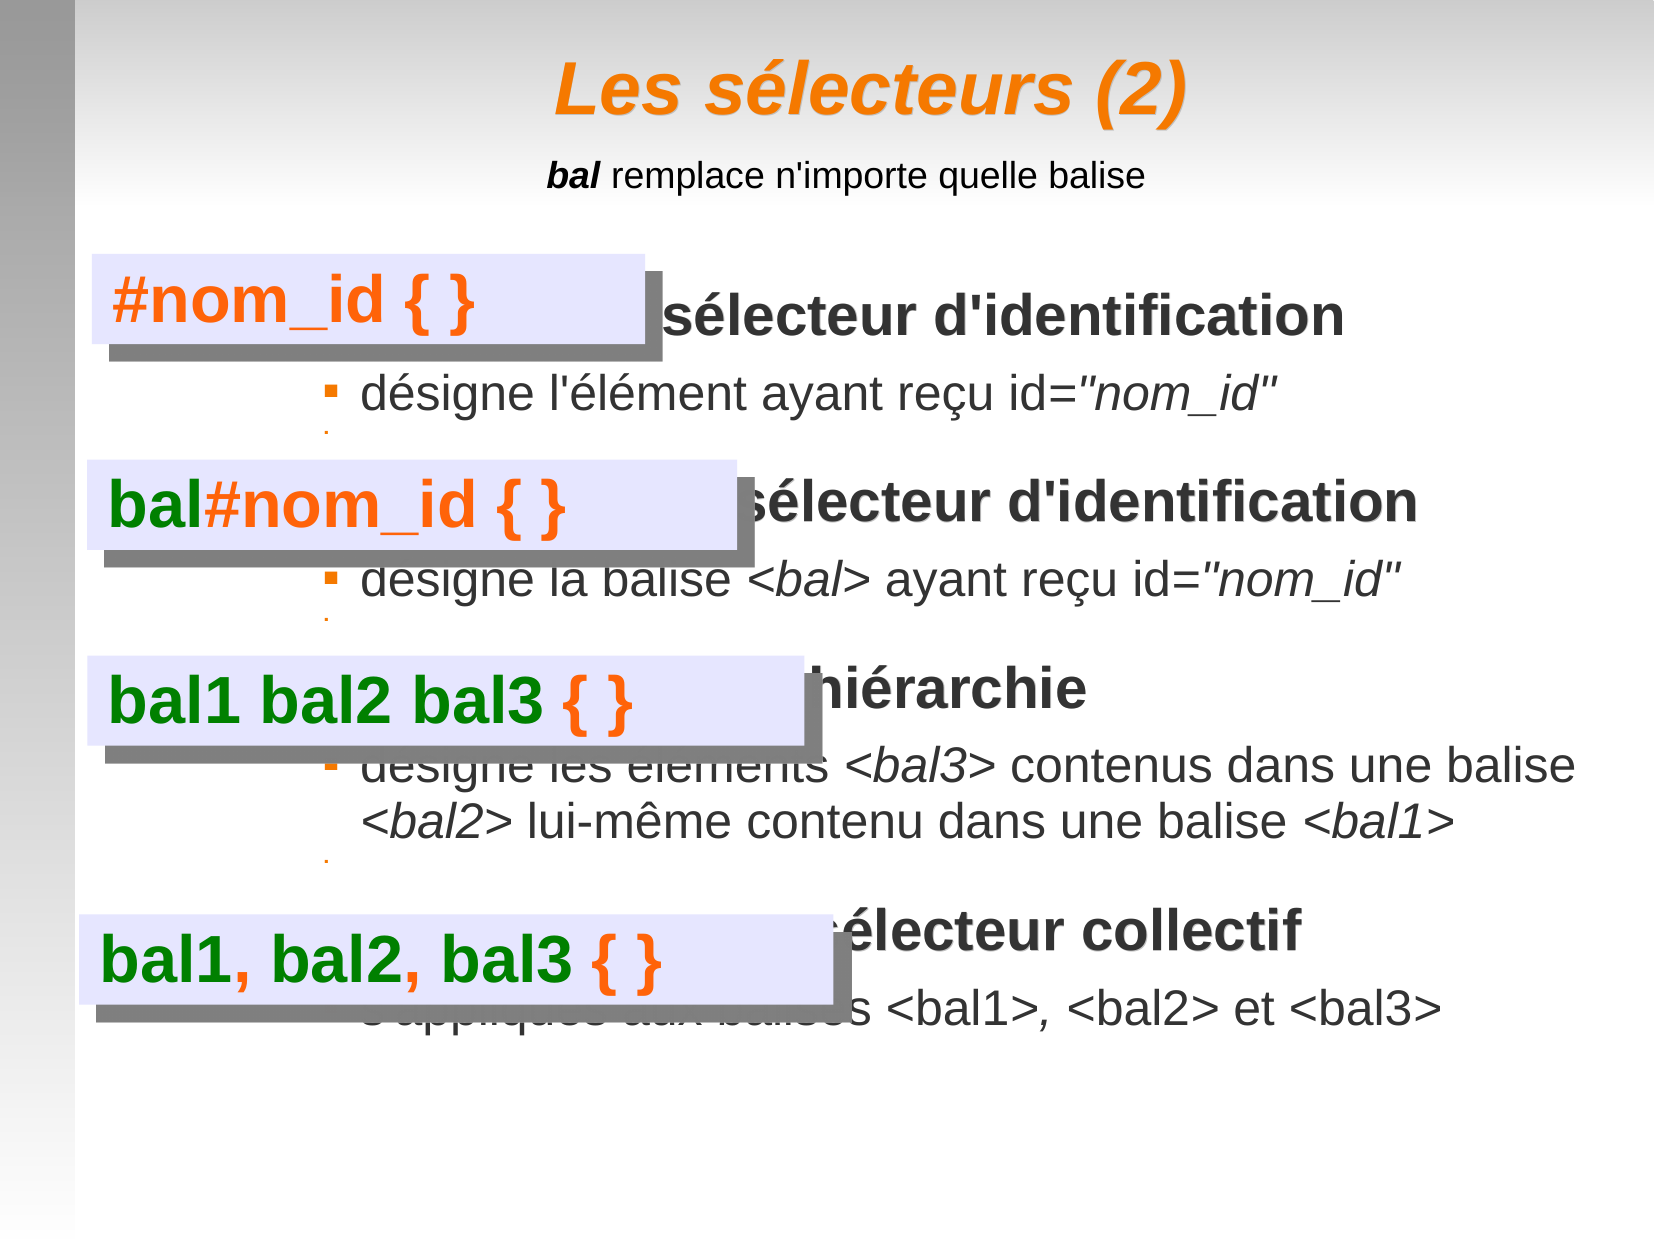

# Les sélecteurs (2)
bal remplace n'importe quelle balise
#nom_id { }
.						sélecteur d'identification
désigne l'élément ayant reçu id="nom_id"
. 							sélecteur d'identification
désigne la balise <bal> ayant reçu id="nom_id"
.								hiérarchie
désigne les éléments <bal3> contenus dans une balise <bal2> lui-même contenu dans une balise <bal1>
. 								sélecteur collectif
s'appliques aux balises <bal1>, <bal2> et <bal3>
bal#nom_id { }
bal1 bal2 bal3 { }
bal1, bal2, bal3 { }